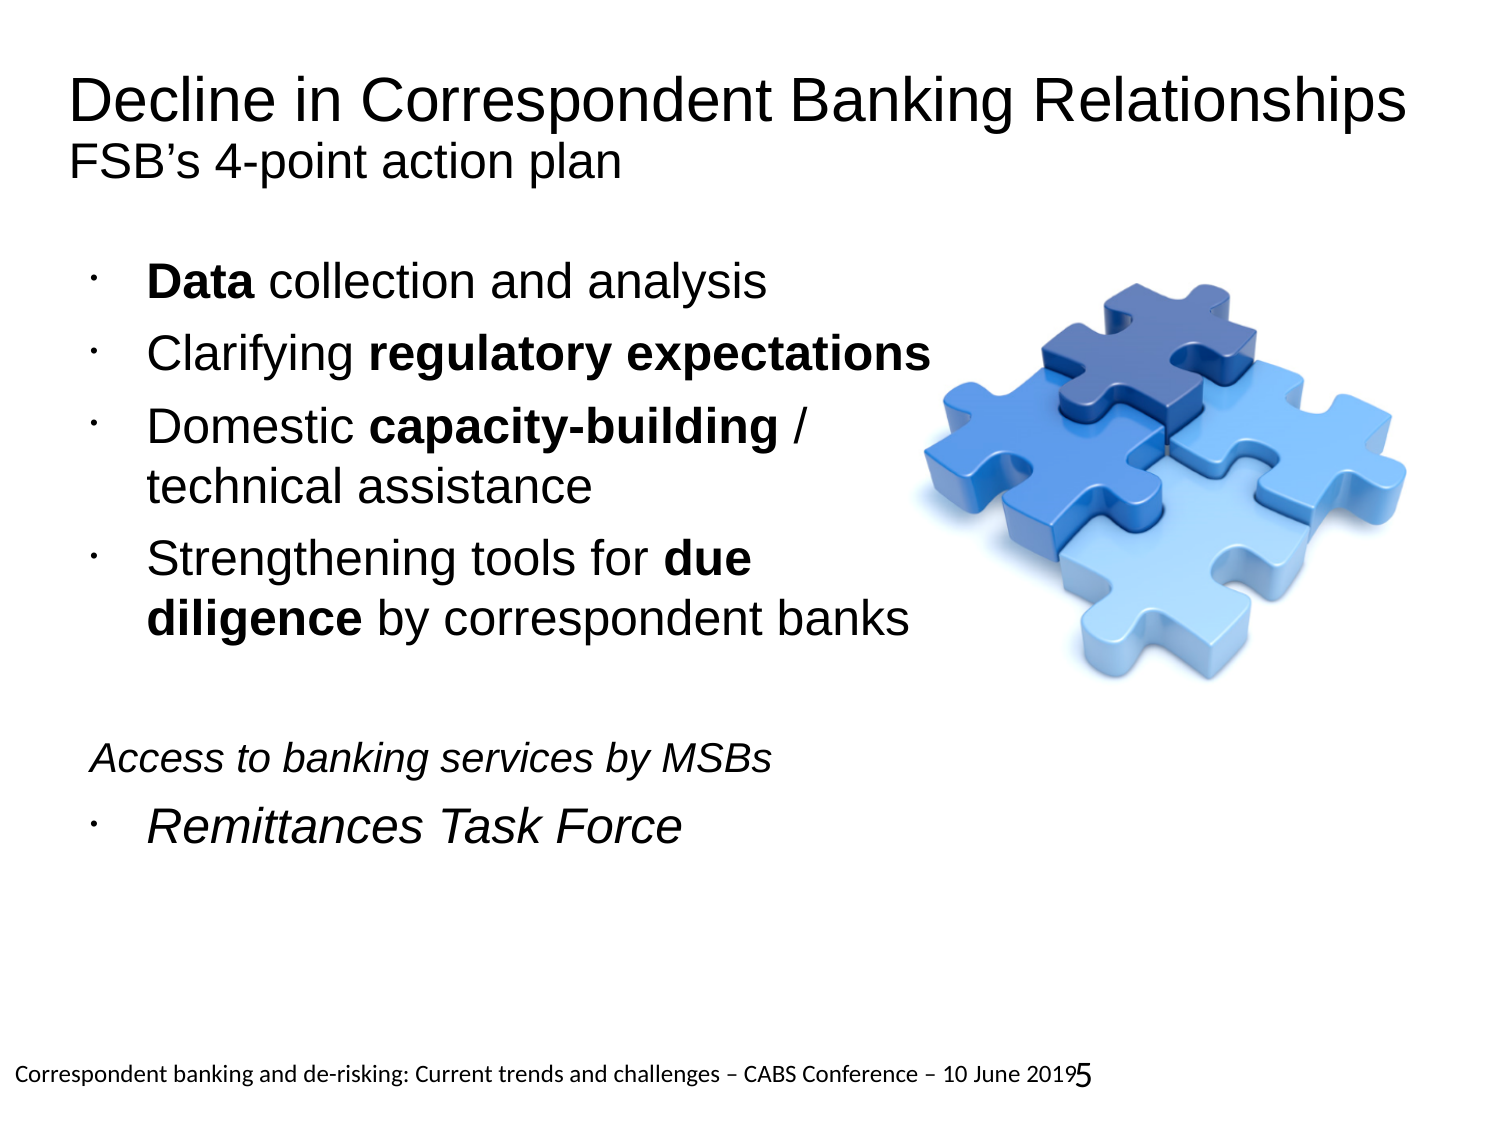

Decline in Correspondent Banking Relationships
FSB’s 4-point action plan
Data collection and analysis
Clarifying regulatory expectations
Domestic capacity-building /
technical assistance
Strengthening tools for due
diligence by correspondent banks
Access to banking services by MSBs
Remittances Task Force
Correspondent banking and de-risking: Current trends and challenges – CABS Conference – 10 June 2019